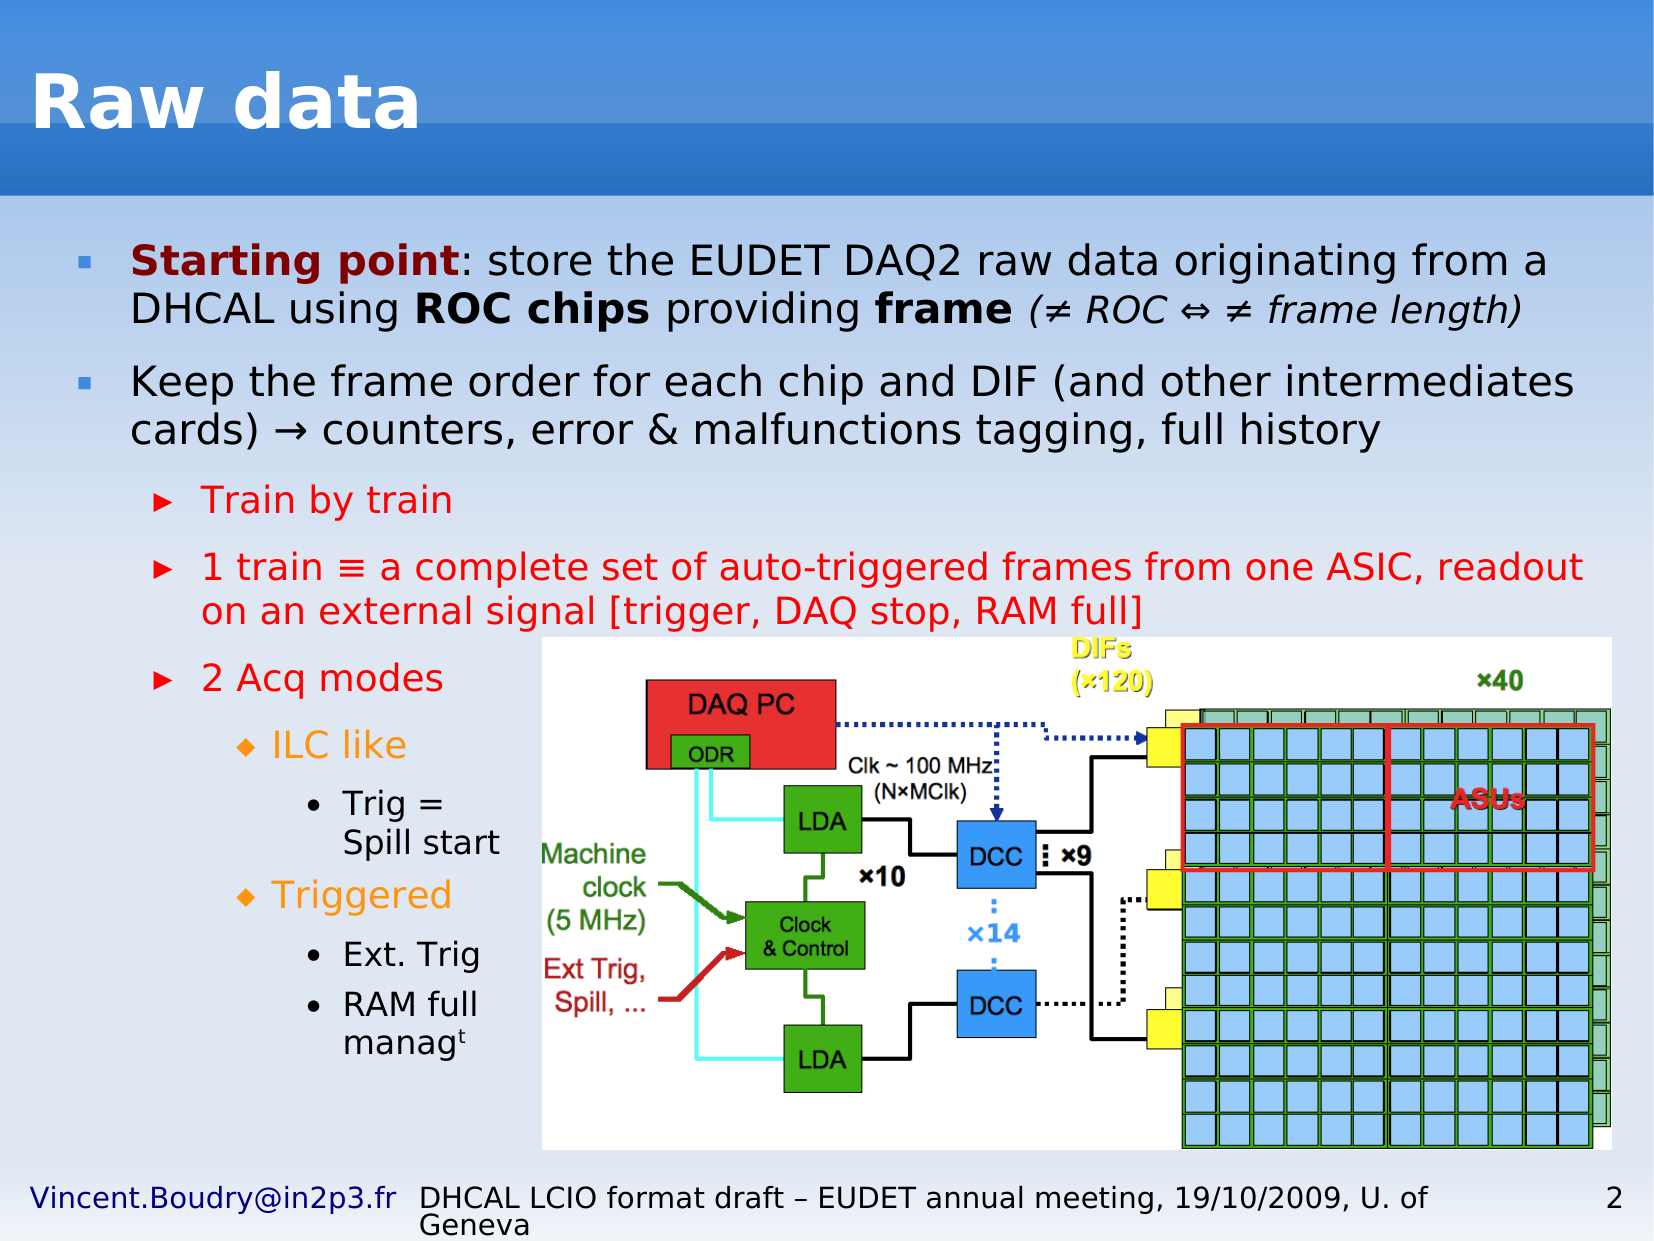

# Raw data
Starting point: store the EUDET DAQ2 raw data originating from a DHCAL using ROC chips providing frame (≠ ROC ⇔ ≠ frame length)
Keep the frame order for each chip and DIF (and other intermediates cards) → counters, error & malfunctions tagging, full history
Train by train
1 train ≡ a complete set of auto-triggered frames from one ASIC, readout on an external signal [trigger, DAQ stop, RAM full]
2 Acq modes
ILC like
Trig =
Spill start
Triggered
Ext. Trig
RAM full
managt
V. Boudry
DHCAL LCIO format draft – EUDET annual meeting, 19/10/2009, U. of Geneva
2